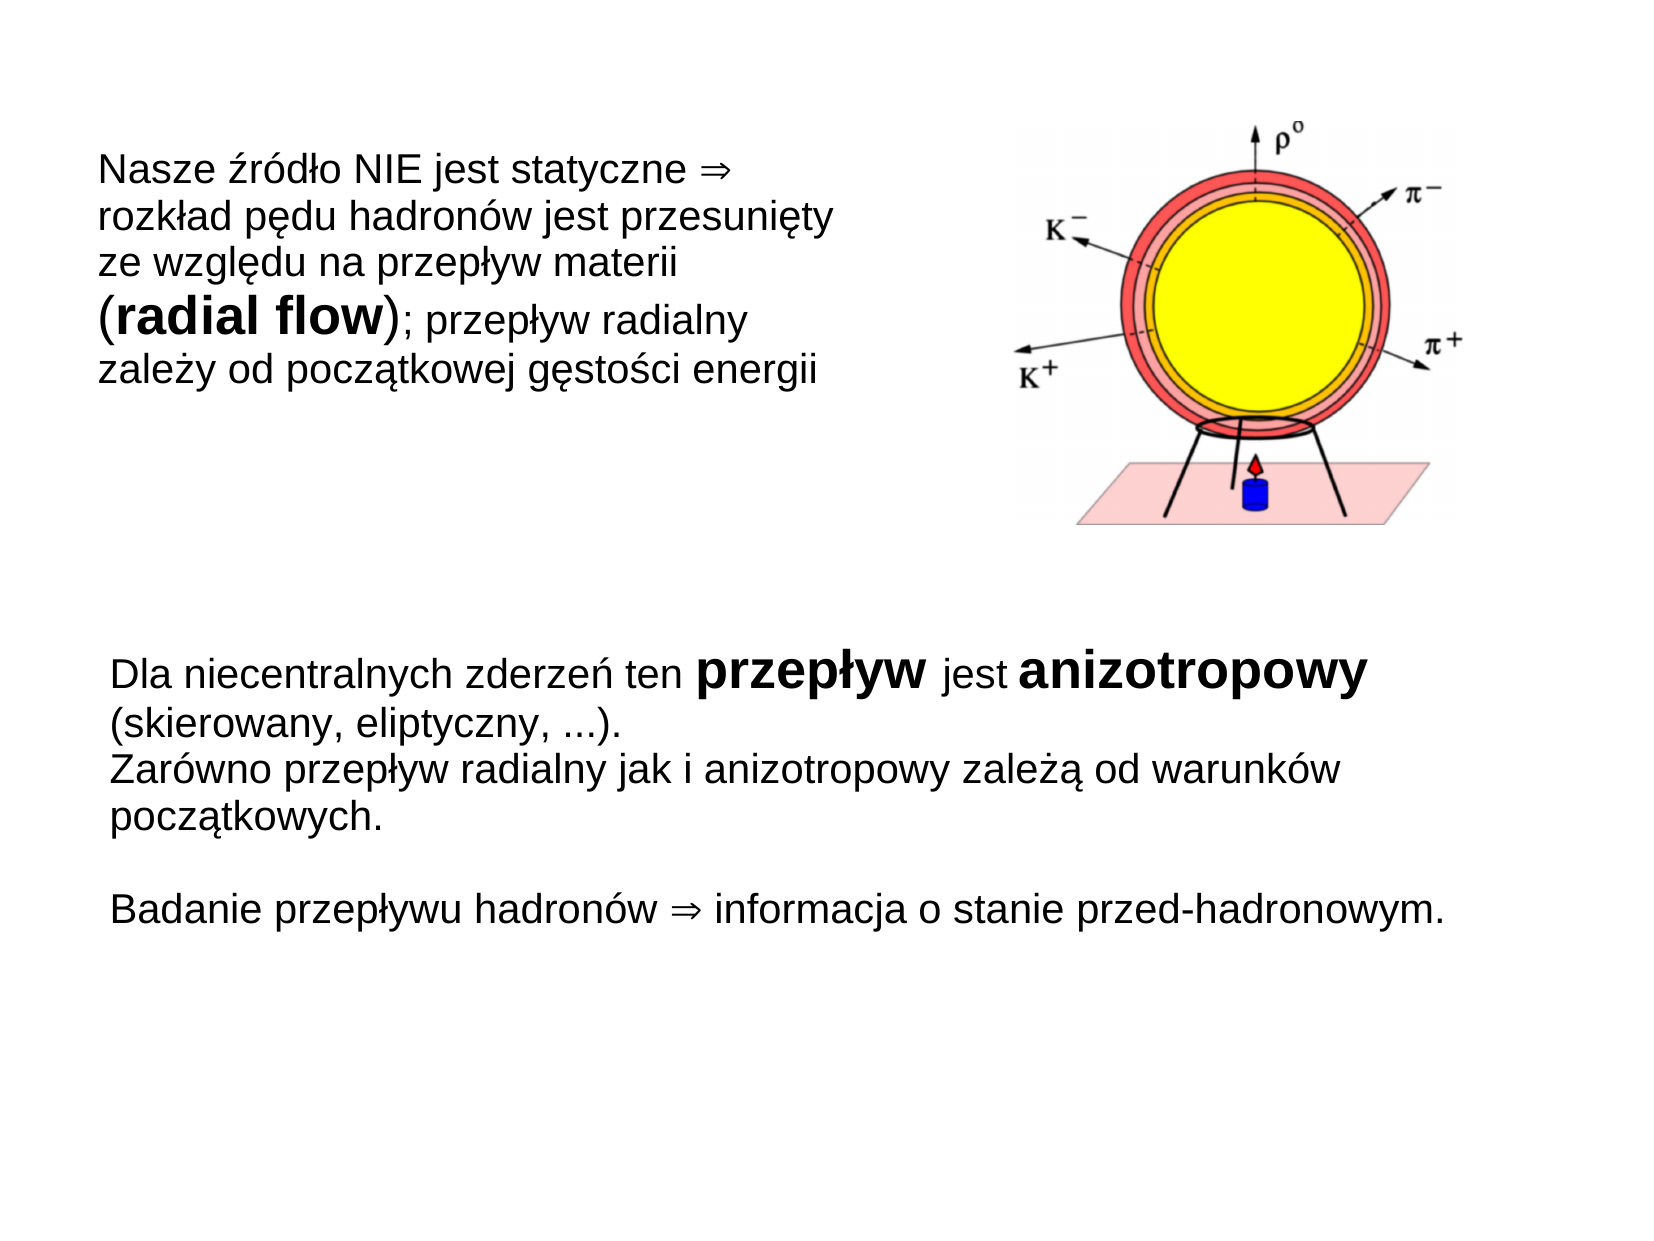

Nasze źródło NIE jest statyczne 
rozkład pędu hadronów jest przesunięty ze względu na przepływ materii (radial flow); przepływ radialny zależy od początkowej gęstości energii
Dla niecentralnych zderzeń ten przepływ jest anizotropowy (skierowany, eliptyczny, ...).
Zarówno przepływ radialny jak i anizotropowy zależą od warunków początkowych.
Badanie przepływu hadronów  informacja o stanie przed-hadronowym.